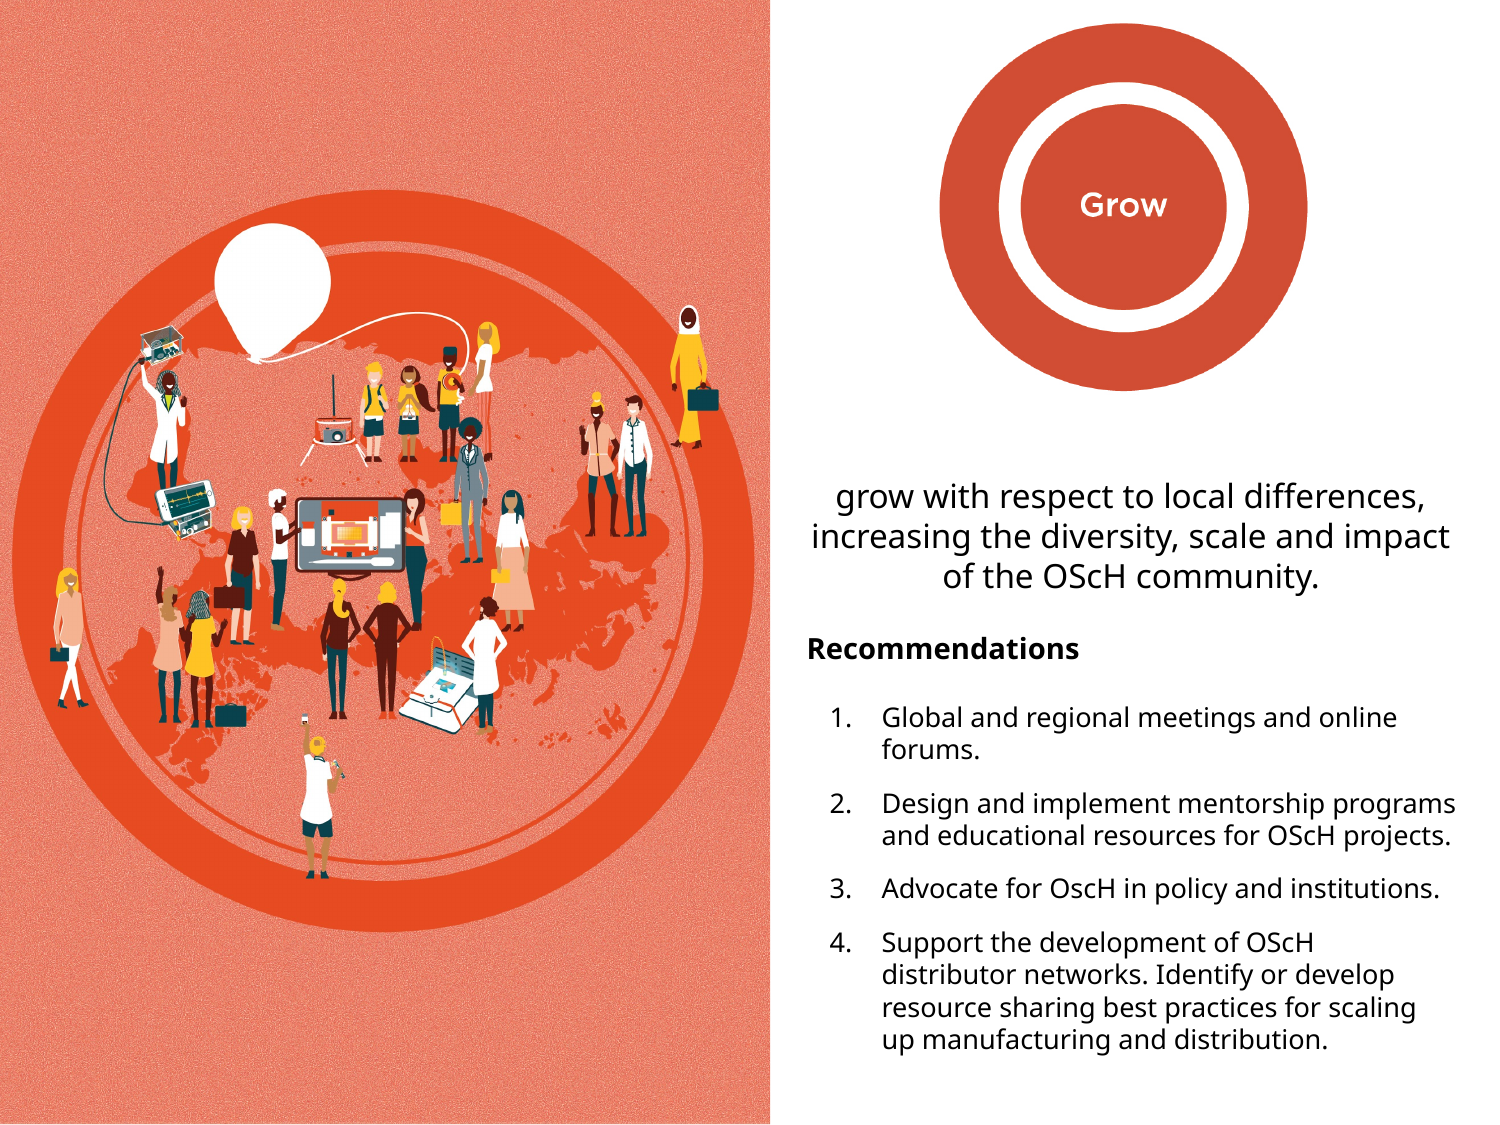

grow with respect to local differences, increasing the diversity, scale and impact of the OScH community.
Recommendations
Global and regional meetings and online forums.
Design and implement mentorship programs and educational resources for OScH projects.
Advocate for OscH in policy and institutions.
Support the development of OScH distributor networks. Identify or develop resource sharing best practices for scaling up manufacturing and distribution.